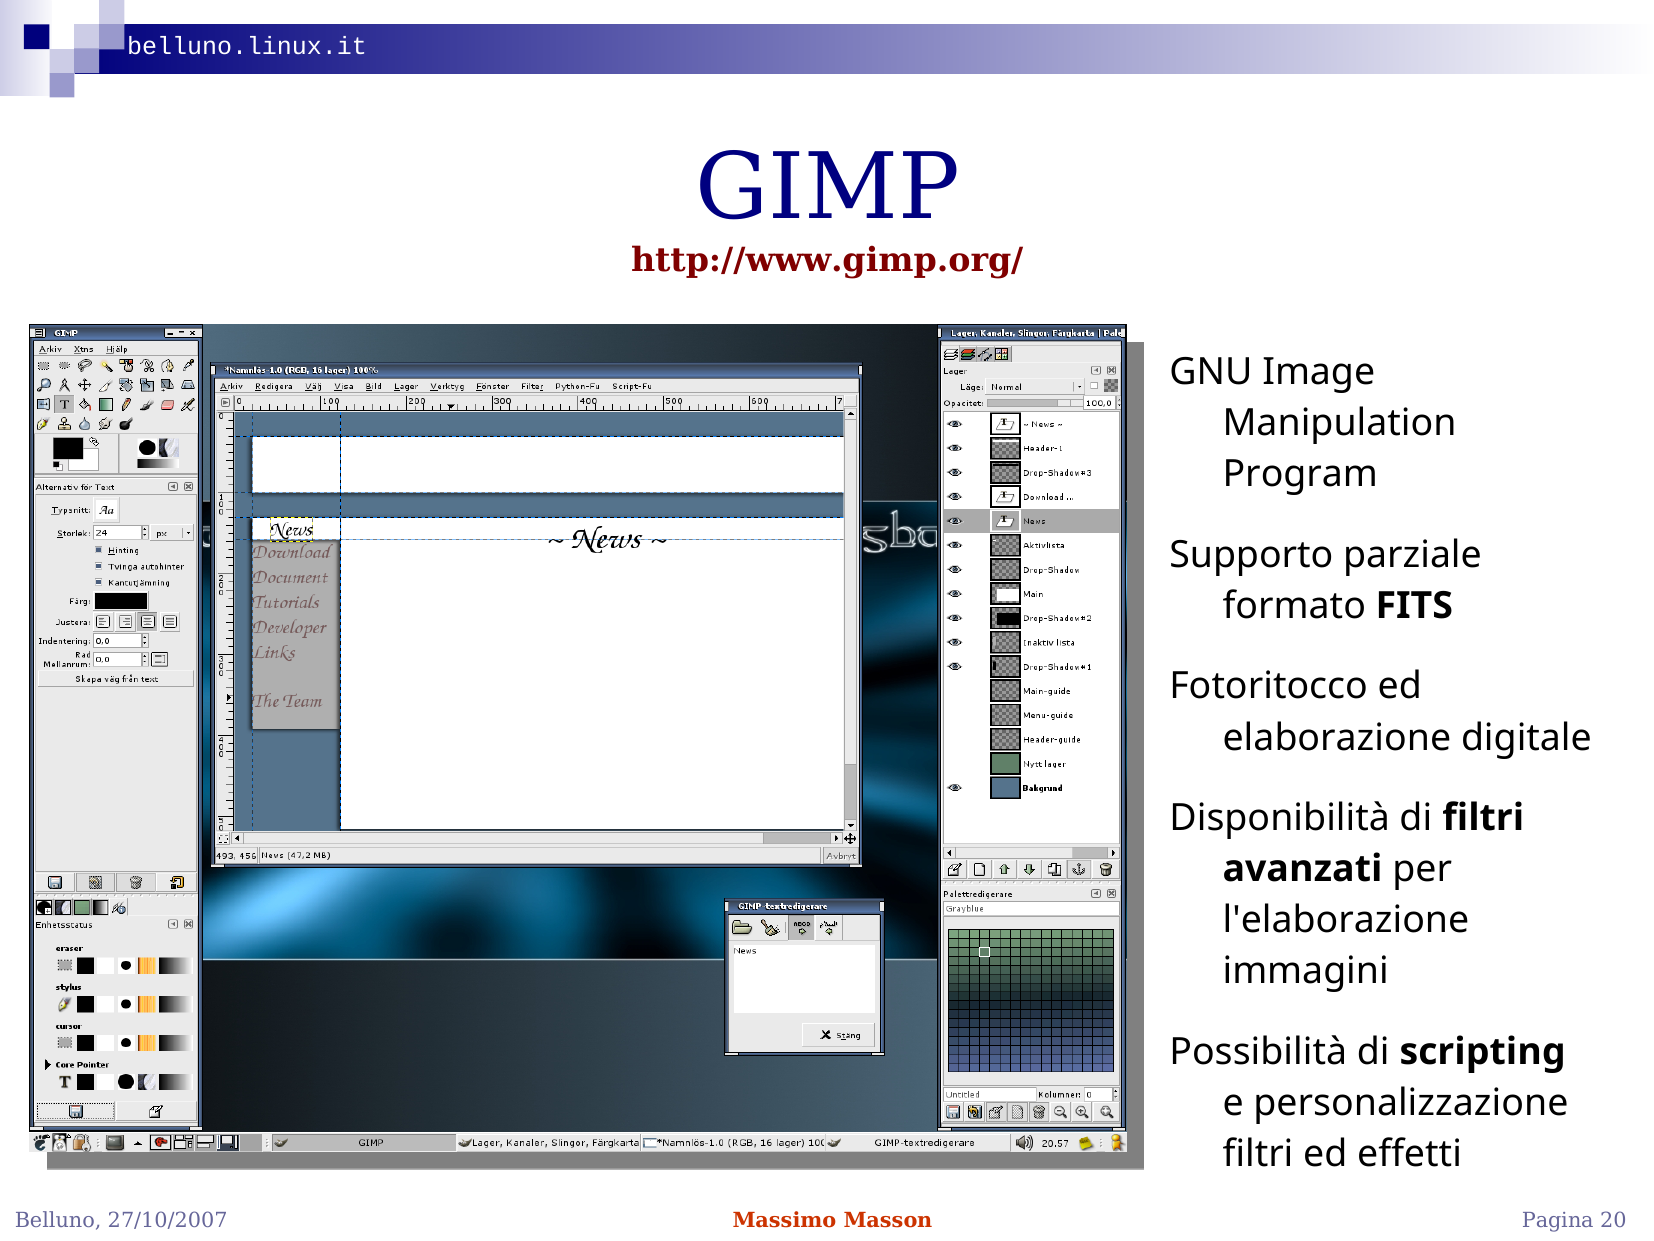

# GIMP http://www.gimp.org/
GNU Image Manipulation Program
Supporto parziale formato FITS
Fotoritocco ed elaborazione digitale
Disponibilità di filtri avanzati per l'elaborazione immagini
Possibilità di scripting e personalizzazione filtri ed effetti